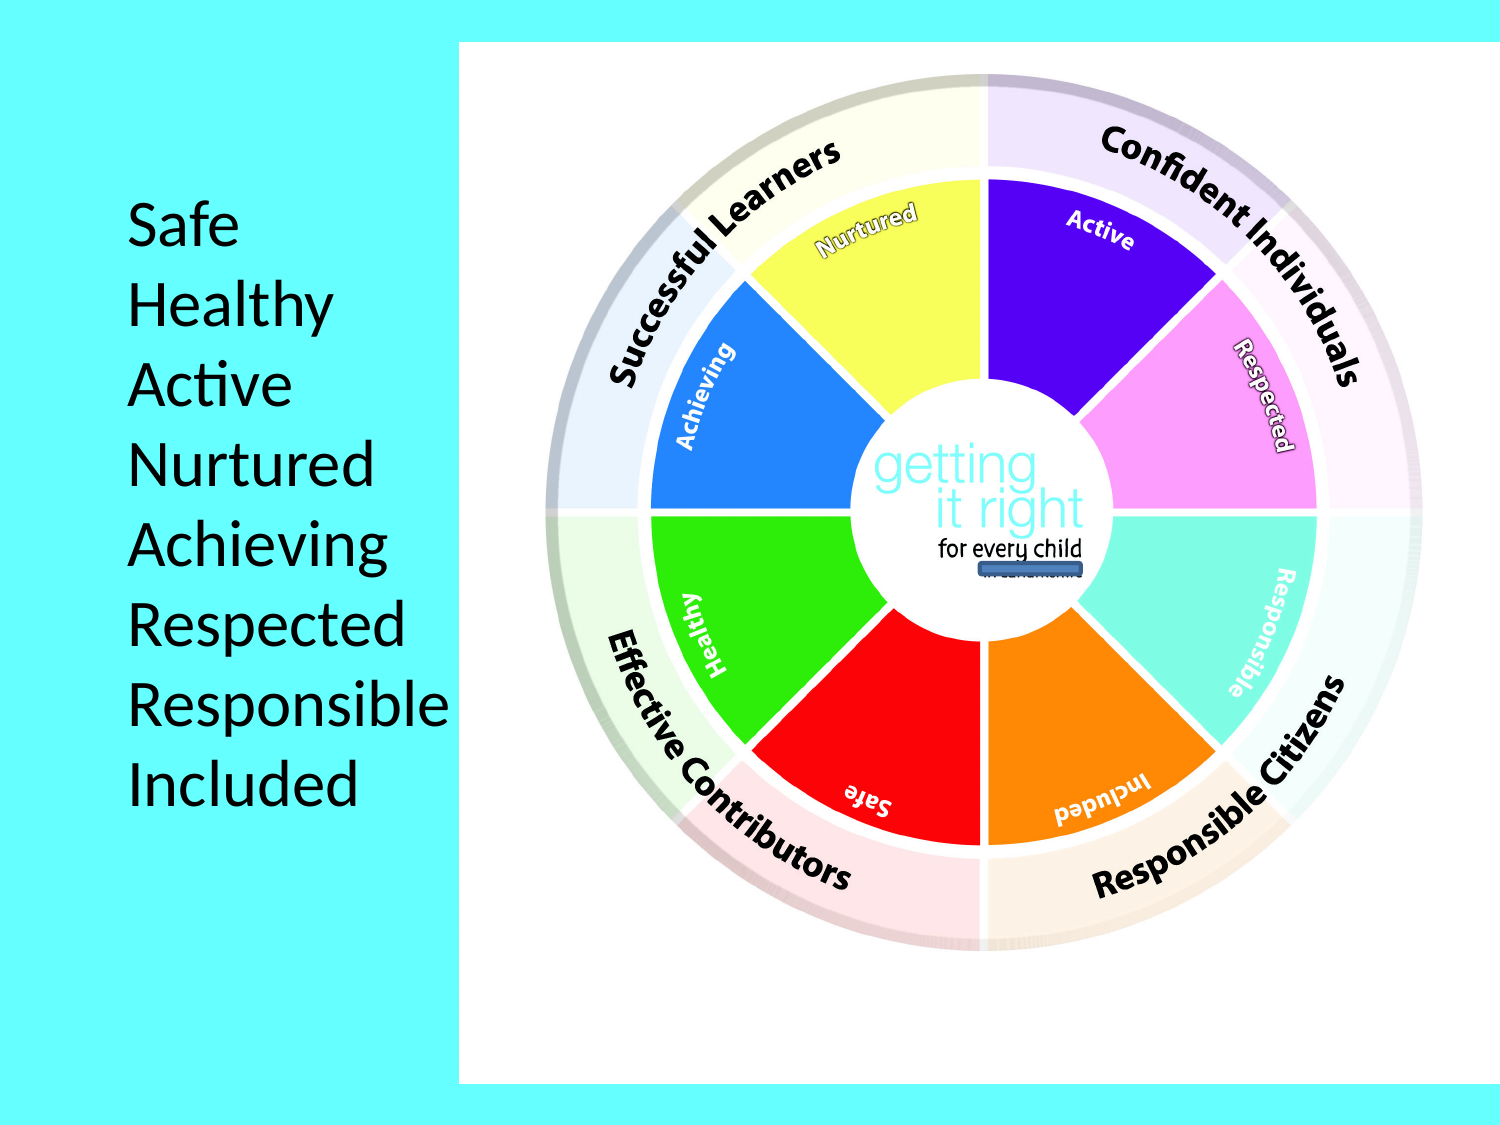

#
Safe
Healthy
Active
Nurtured
Achieving
Respected
Responsible
Included